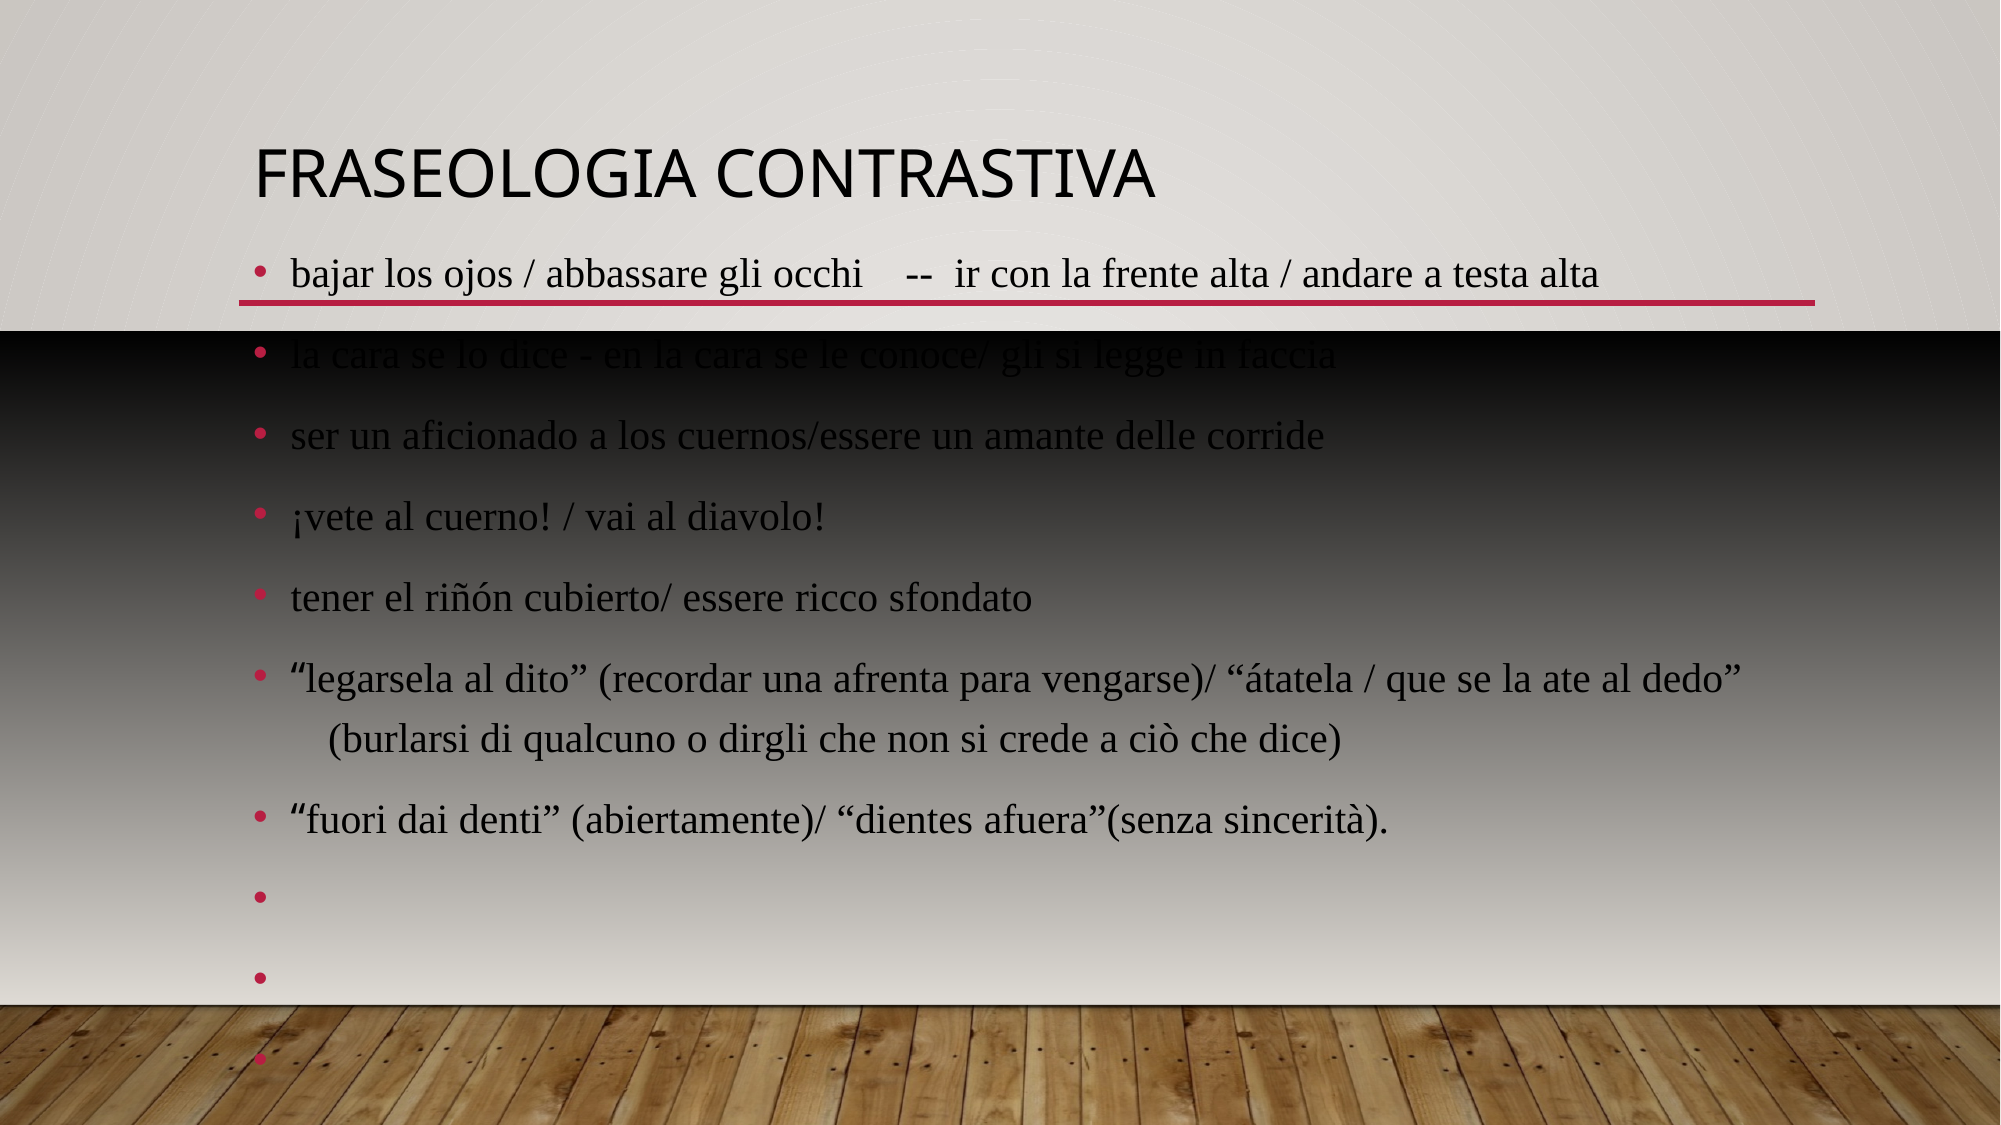

# FRASEOLOGIA CONTRASTIVA
bajar los ojos / abbassare gli occhi -- ir con la frente alta / andare a testa alta
la cara se lo dice - en la cara se le conoce/ gli si legge in faccia
ser un aficionado a los cuernos/essere un amante delle corride
¡vete al cuerno! / vai al diavolo!
tener el riñón cubierto/ essere ricco sfondato
“legarsela al dito” (recordar una afrenta para vengarse)/ “átatela / que se la ate al dedo” (burlarsi di qualcuno o dirgli che non si crede a ciò che dice)
“fuori dai denti” (abiertamente)/ “dientes afuera”(senza sincerità).